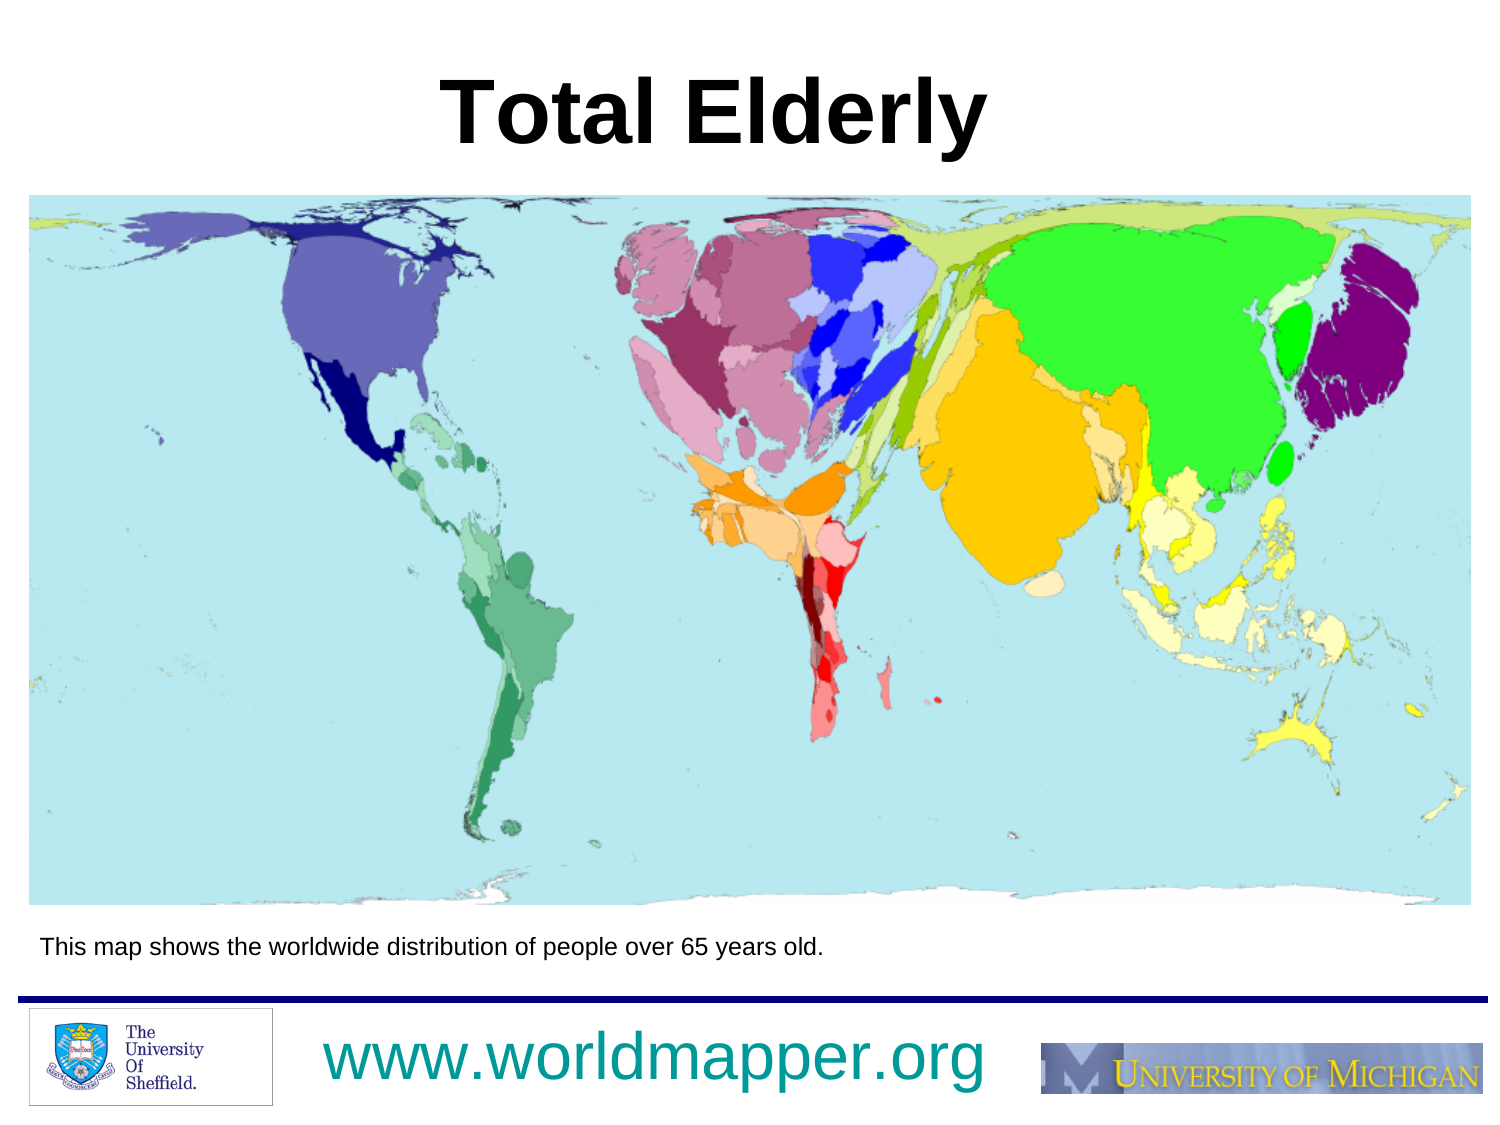

# Total Elderly
This map shows the worldwide distribution of people over 65 years old.